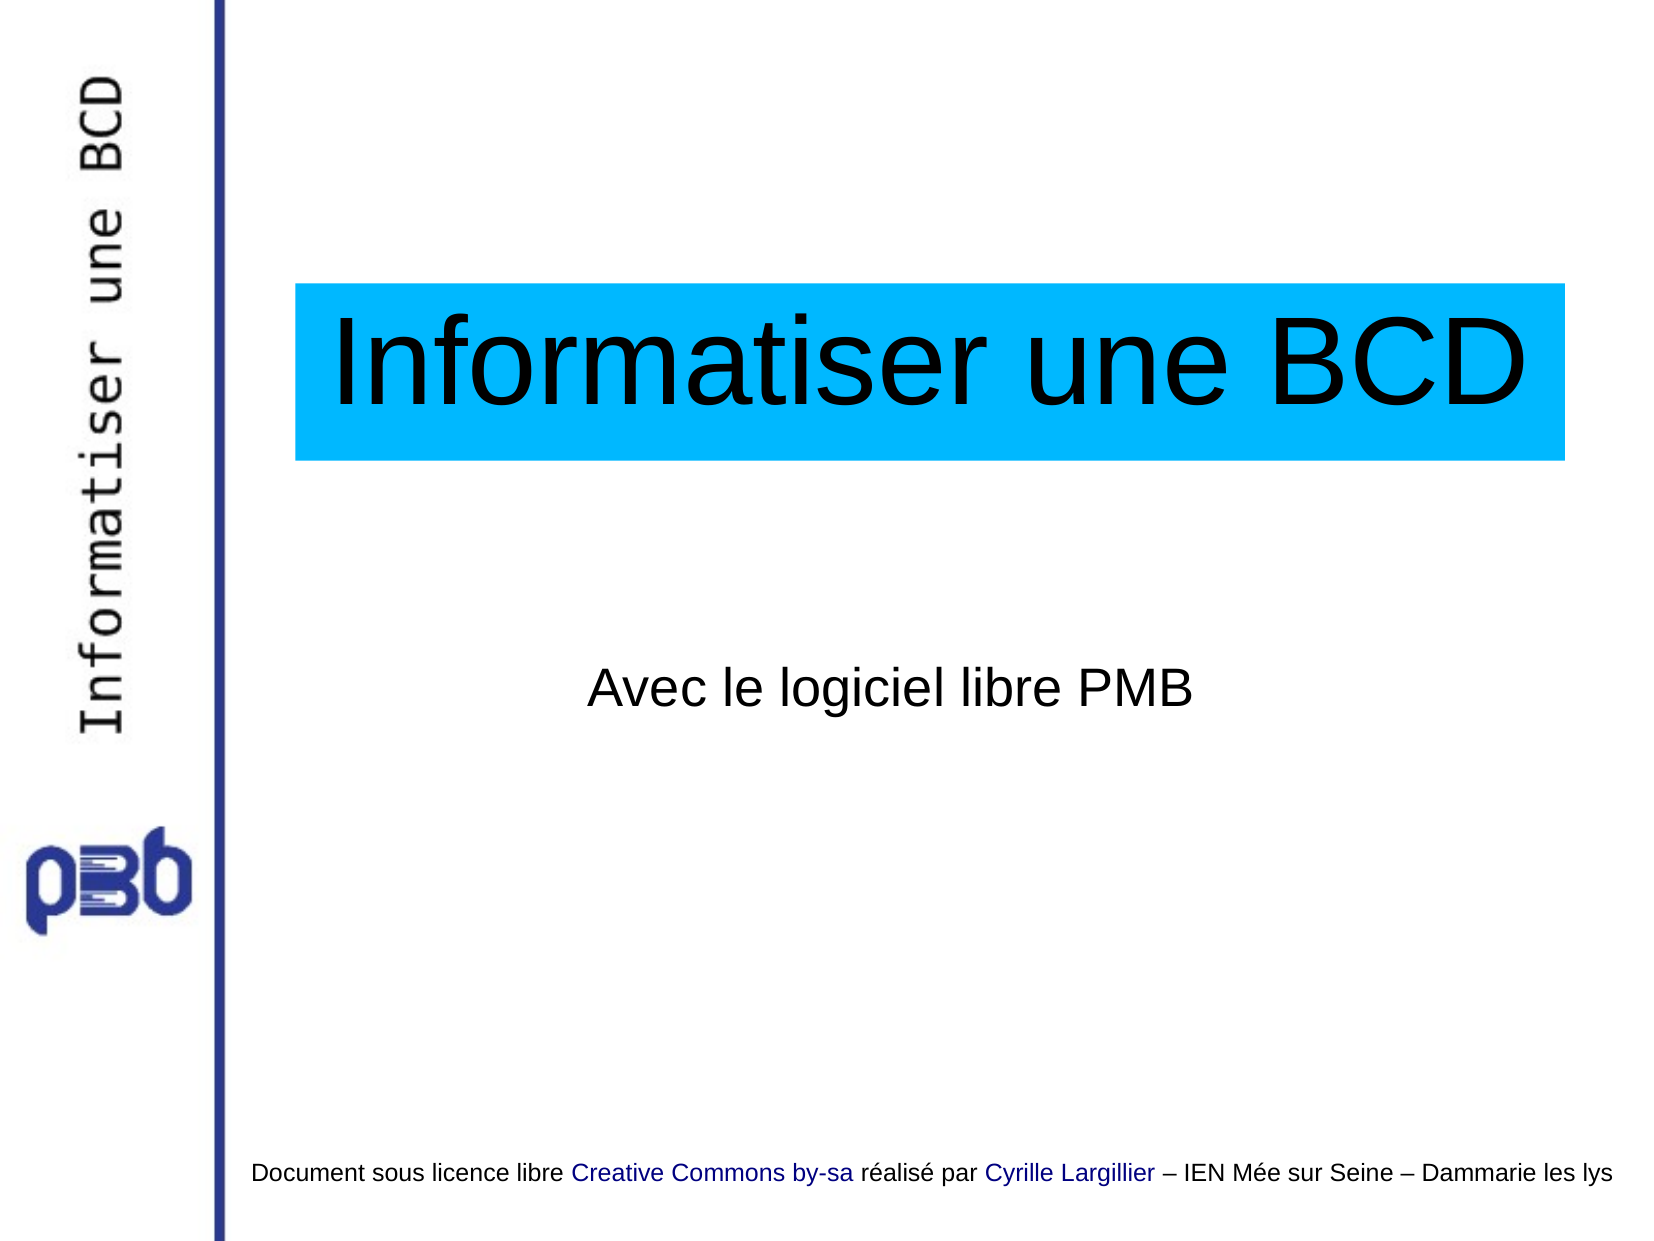

Informatiser une BCD
Avec le logiciel libre PMB
Document sous licence libre Creative Commons by-sa réalisé par Cyrille Largillier – IEN Mée sur Seine – Dammarie les lys